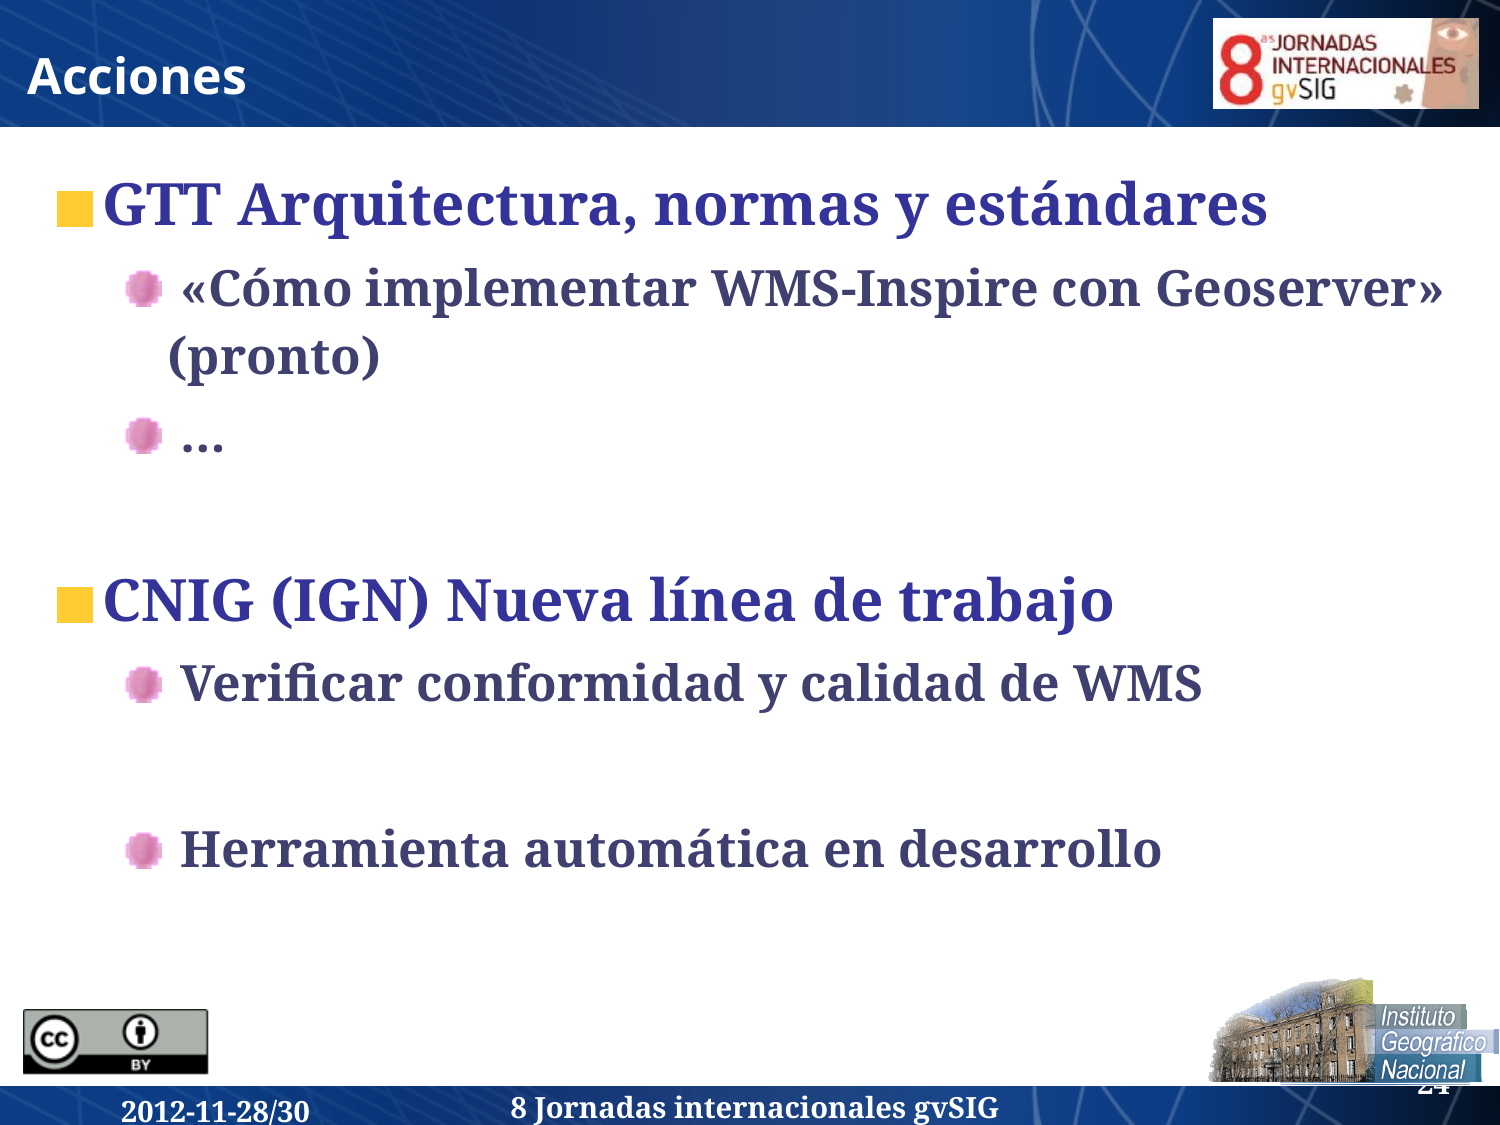

# Acciones
GTT Arquitectura, normas y estándares
 «Cómo implementar WMS-Inspire con Geoserver» (pronto)
 …
CNIG (IGN) Nueva línea de trabajo
 Verificar conformidad y calidad de WMS
 Herramienta automática en desarrollo